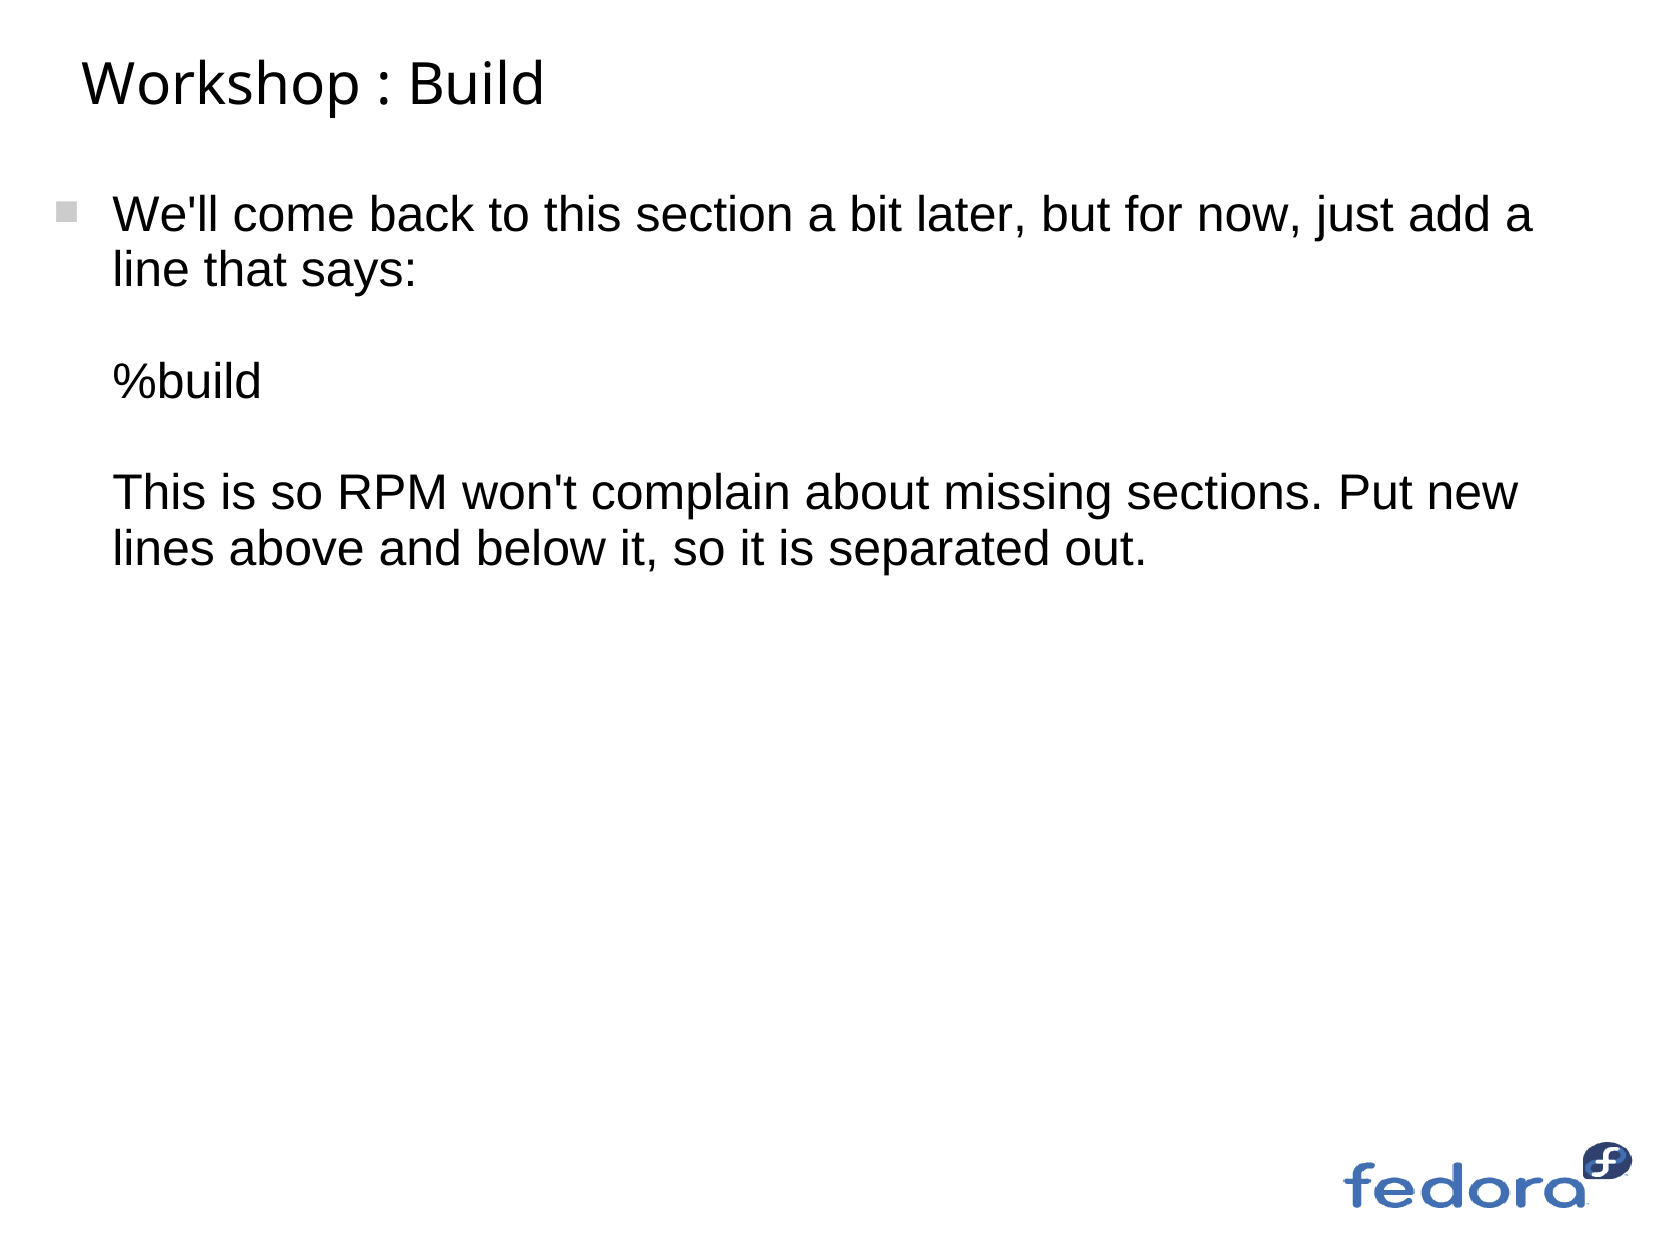

# Workshop : Build
We'll come back to this section a bit later, but for now, just add a line that says:
%build
This is so RPM won't complain about missing sections. Put new lines above and below it, so it is separated out.